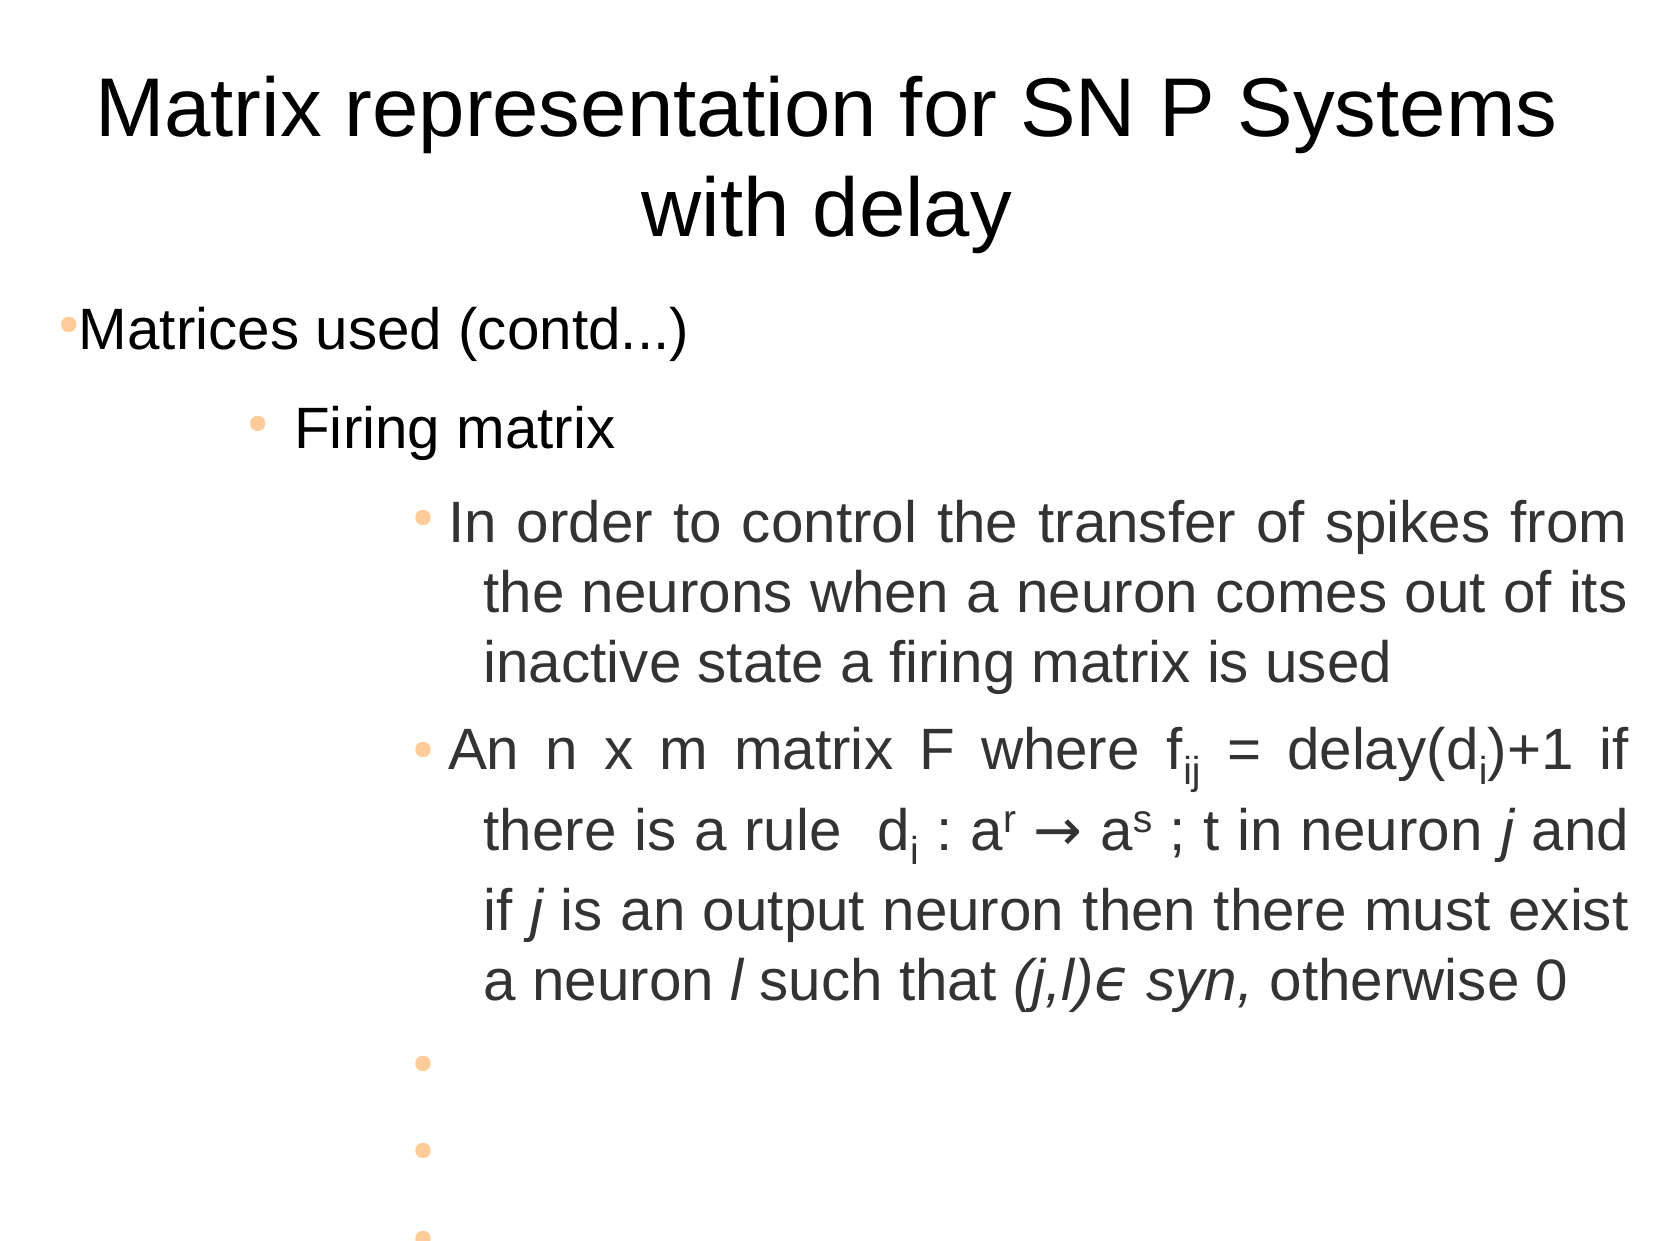

# Matrix representation for SN P Systems with delay
Matrices used (contd...)
Firing matrix
In order to control the transfer of spikes from the neurons when a neuron comes out of its inactive state a firing matrix is used
An n x m matrix F where fij = delay(di)+1 if there is a rule di : ar → as ; t in neuron j and if j is an output neuron then there must exist a neuron l such that (j,l)ϵ syn, otherwise 0